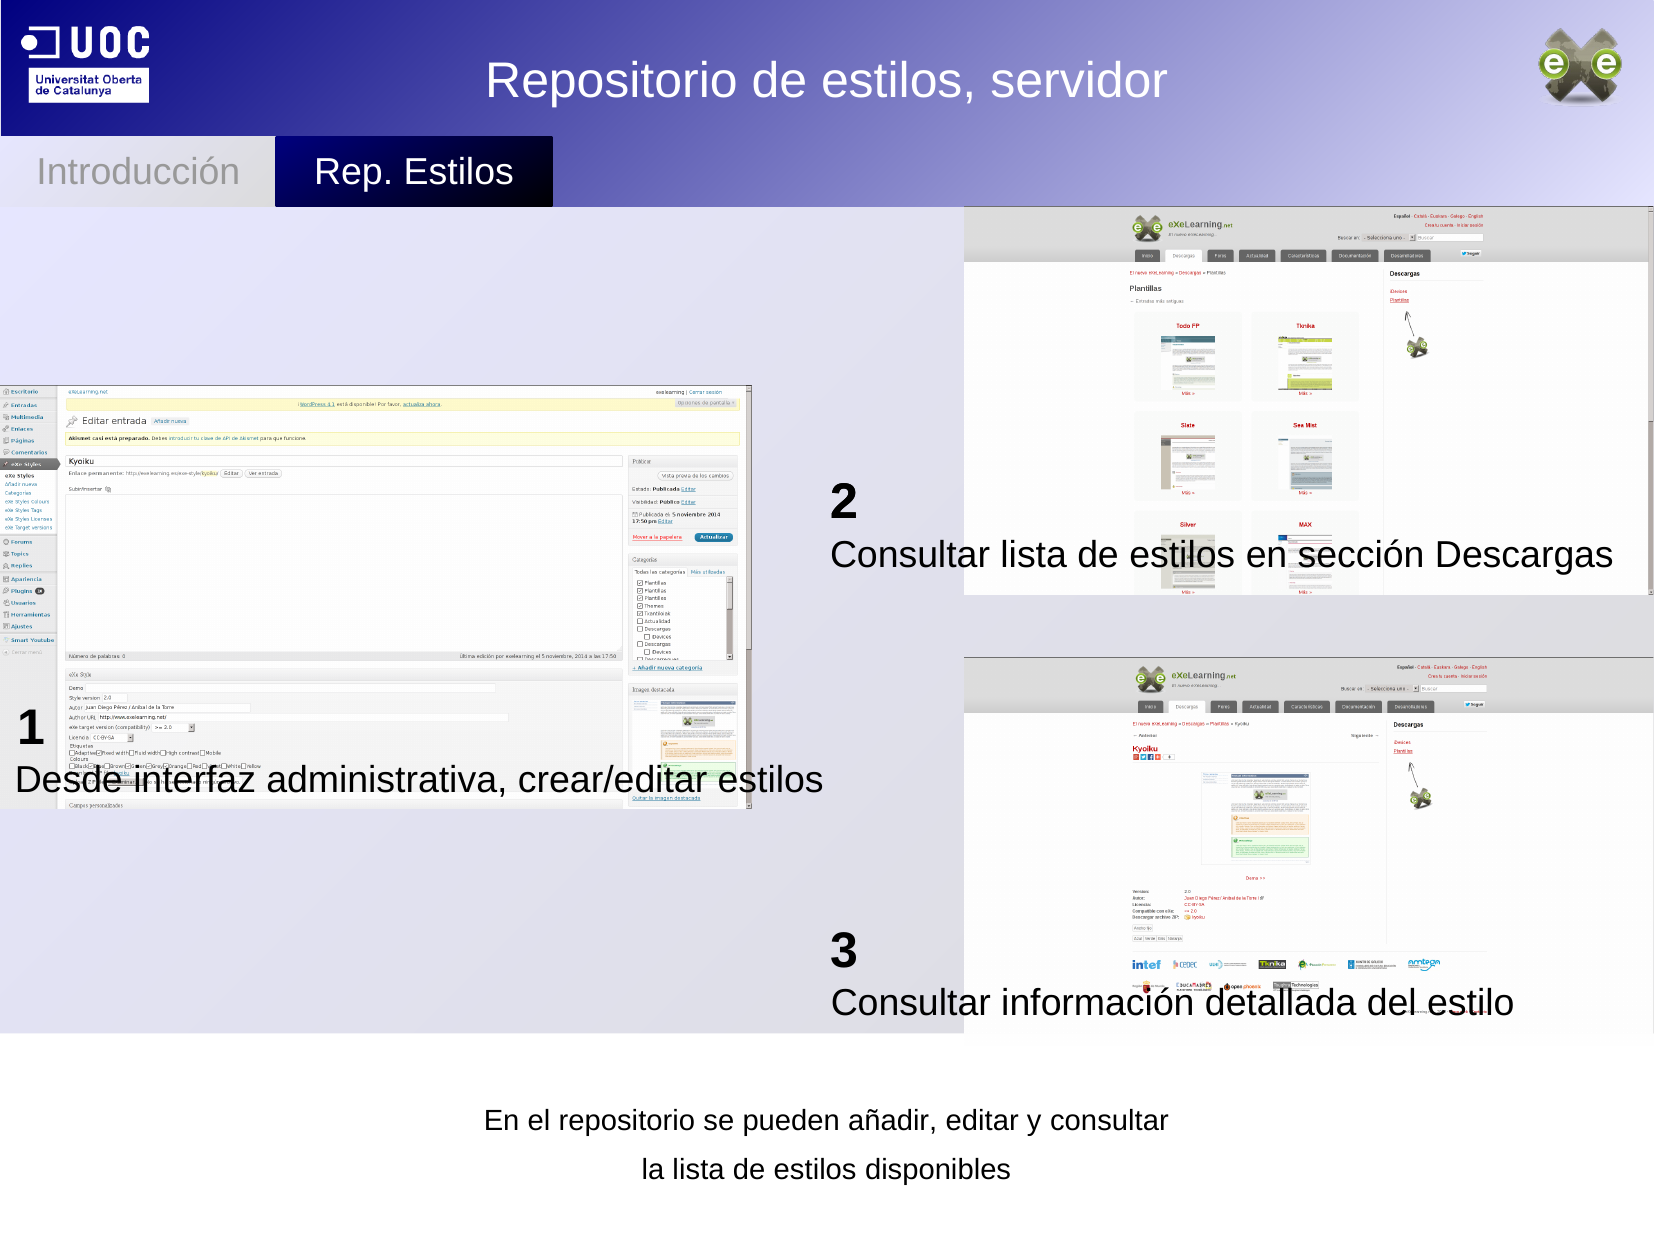

Repositorio de estilos, servidor
Introducción
Rep. Estilos
2
2
Consultar lista de estilos en sección Descargas
1
Desde interfaz administrativa, crear/editar estilos
3
Consultar información detallada del estilo
En el repositorio se pueden añadir, editar y consultar
la lista de estilos disponibles